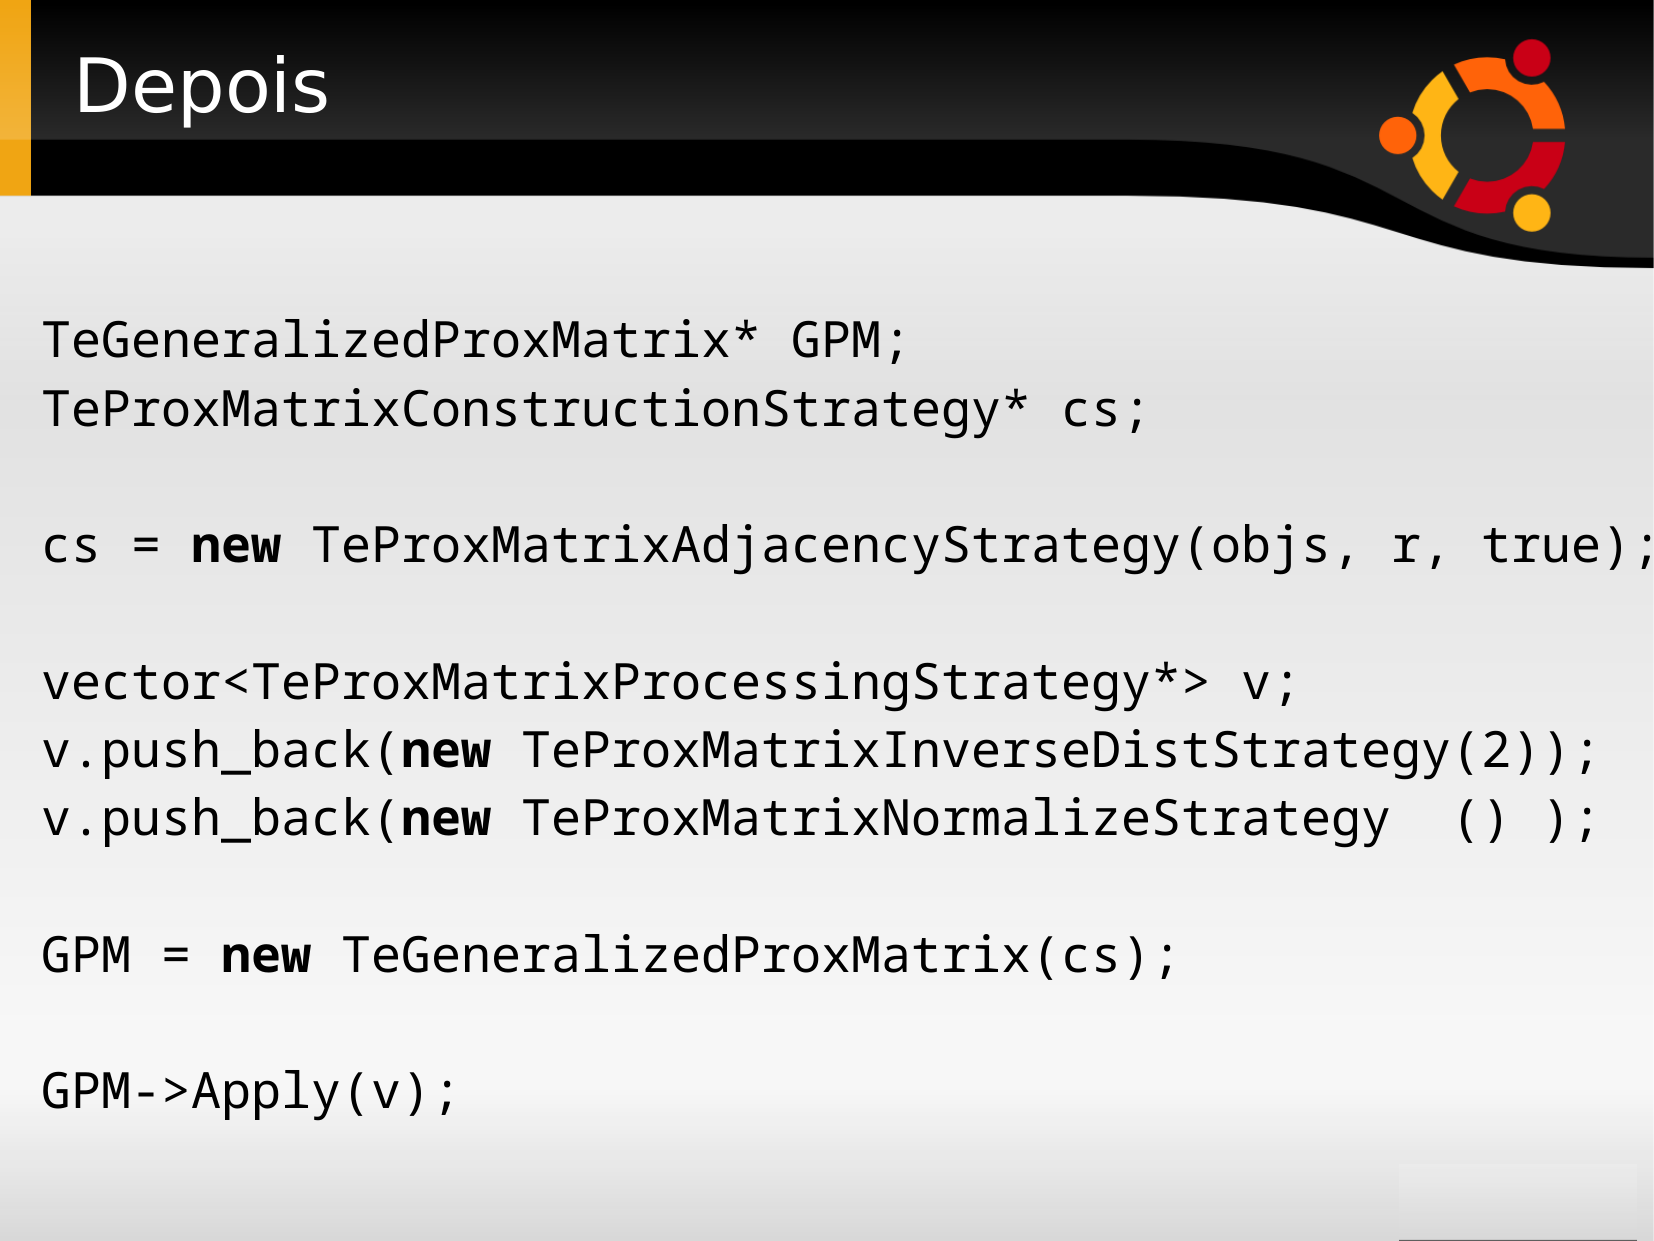

Depois
TeGeneralizedProxMatrix* GPM;
TeProxMatrixConstructionStrategy* cs;
cs = new TeProxMatrixAdjacencyStrategy(objs, r, true);
vector<TeProxMatrixProcessingStrategy*> v;
v.push_back(new TeProxMatrixInverseDistStrategy(2));
v.push_back(new TeProxMatrixNormalizeStrategy () );
GPM = new TeGeneralizedProxMatrix(cs);
GPM->Apply(v);